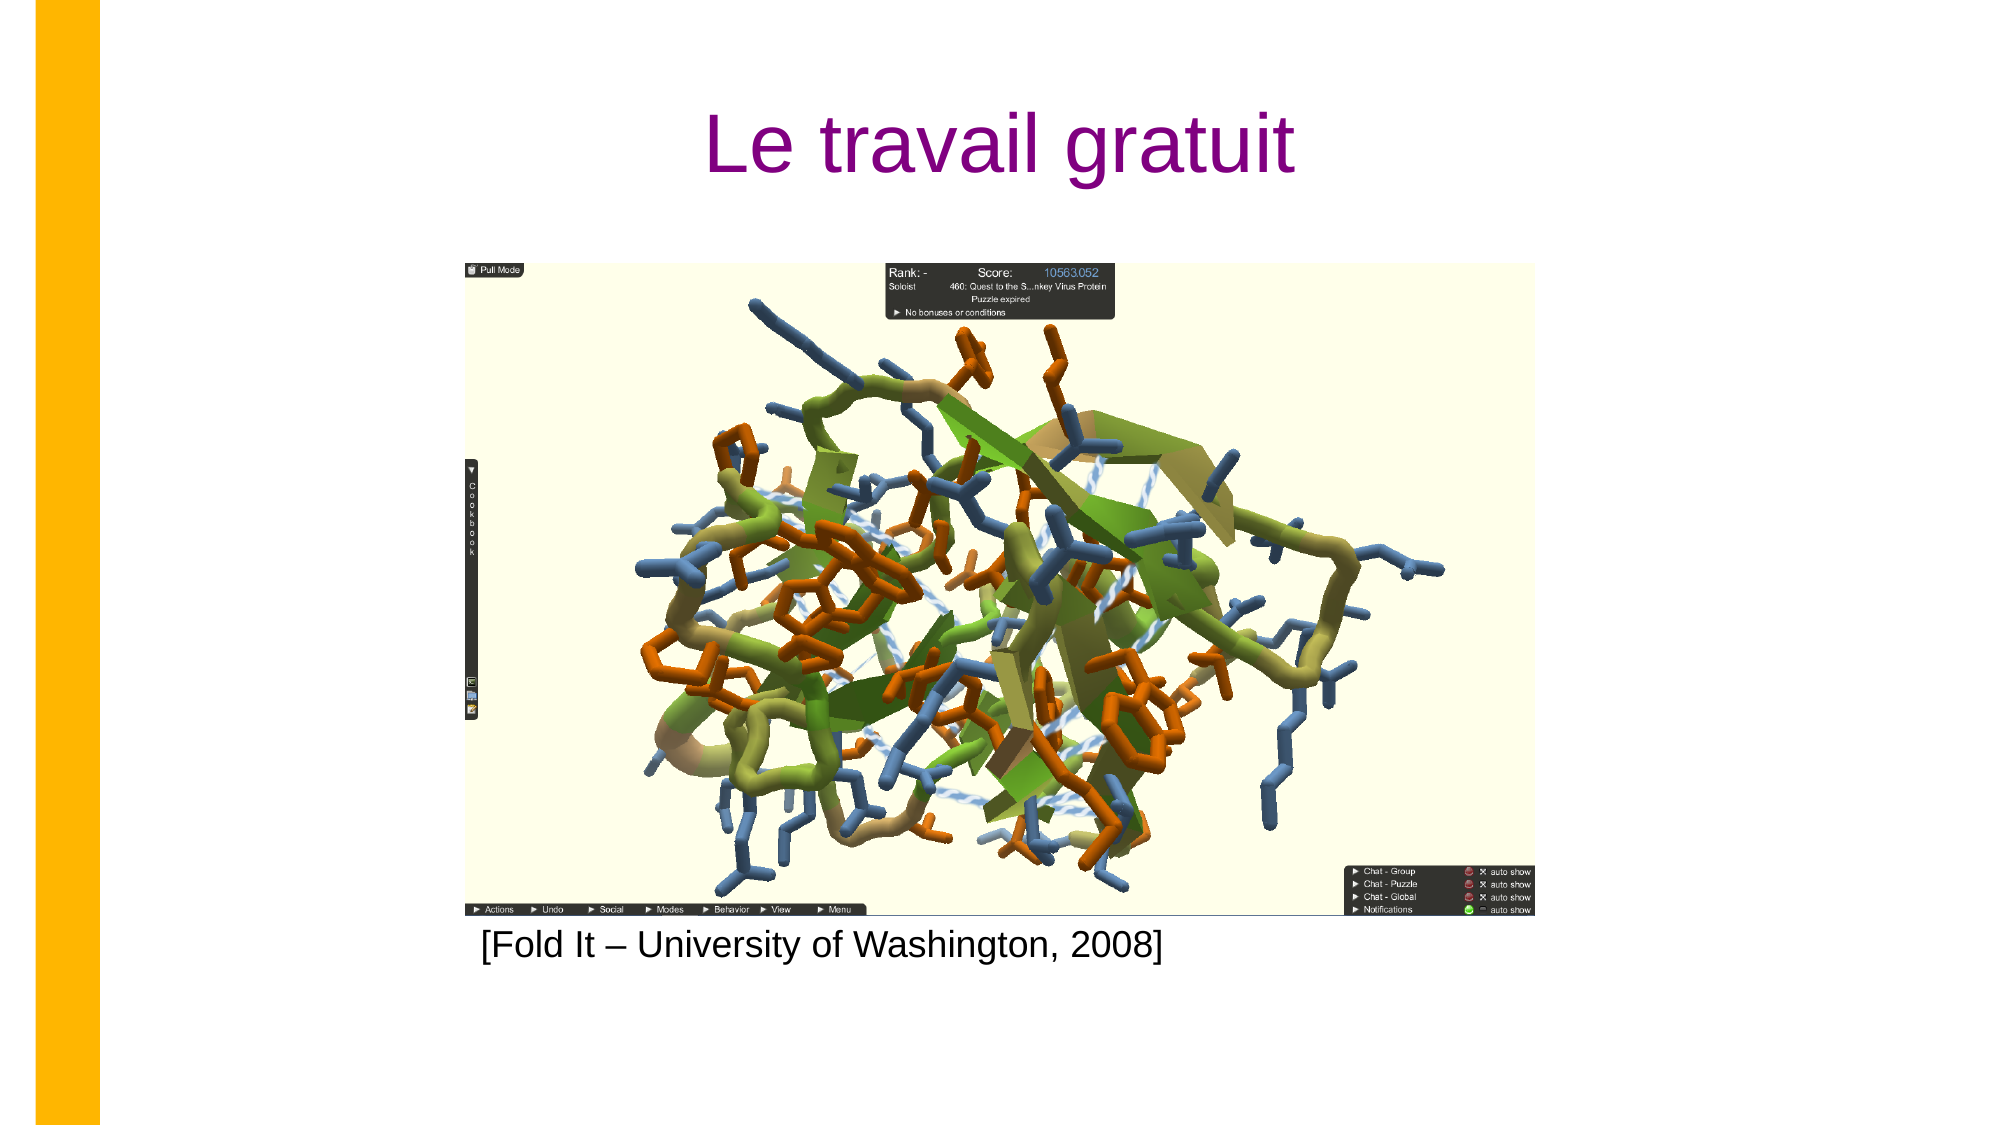

# Le travail gratuit
[Fold It – University of Washington, 2008]